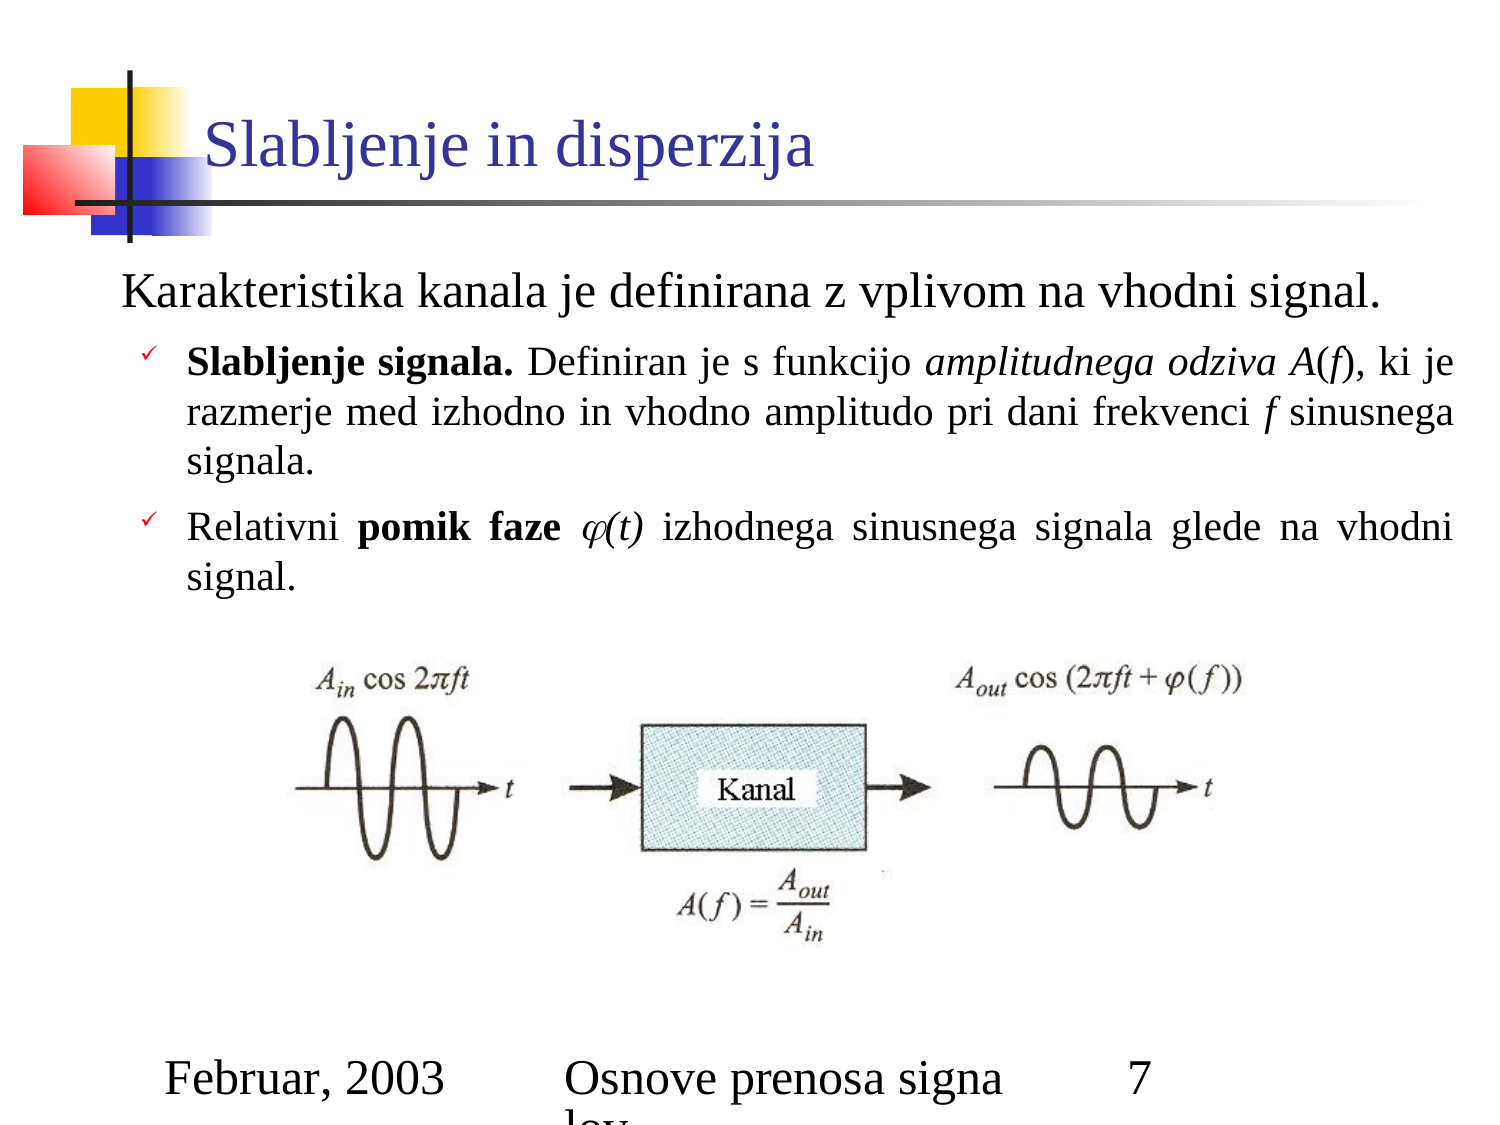

# Slabljenje in disperzija
	Karakteristika kanala je definirana z vplivom na vhodni signal.
Slabljenje signala. Definiran je s funkcijo amplitudnega odziva A(f), ki je razmerje med izhodno in vhodno amplitudo pri dani frekvenci f sinusnega signala.
Relativni pomik faze (t) izhodnega sinusnega signala glede na vhodni signal.
Februar, 2003
Osnove prenosa signalov
7